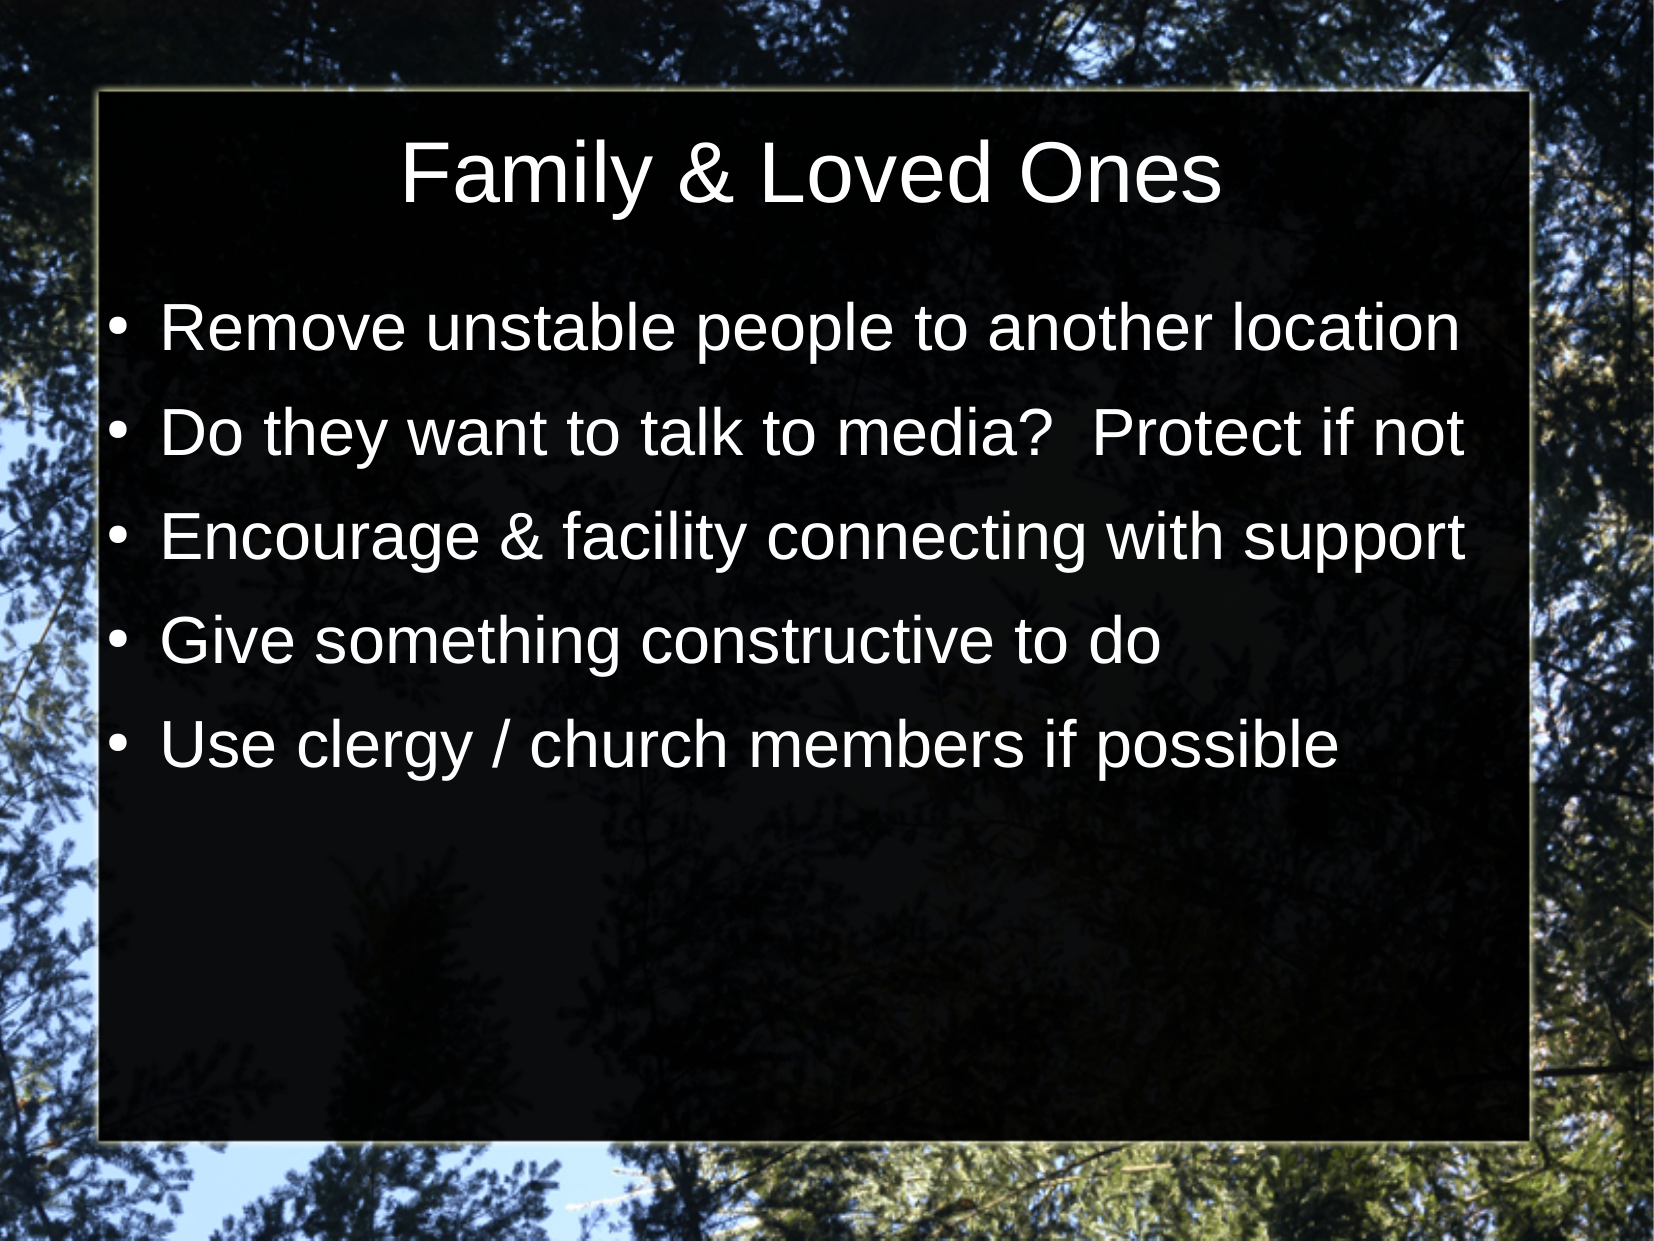

# Family & Loved Ones
Remove unstable people to another location
Do they want to talk to media? Protect if not
Encourage & facility connecting with support
Give something constructive to do
Use clergy / church members if possible